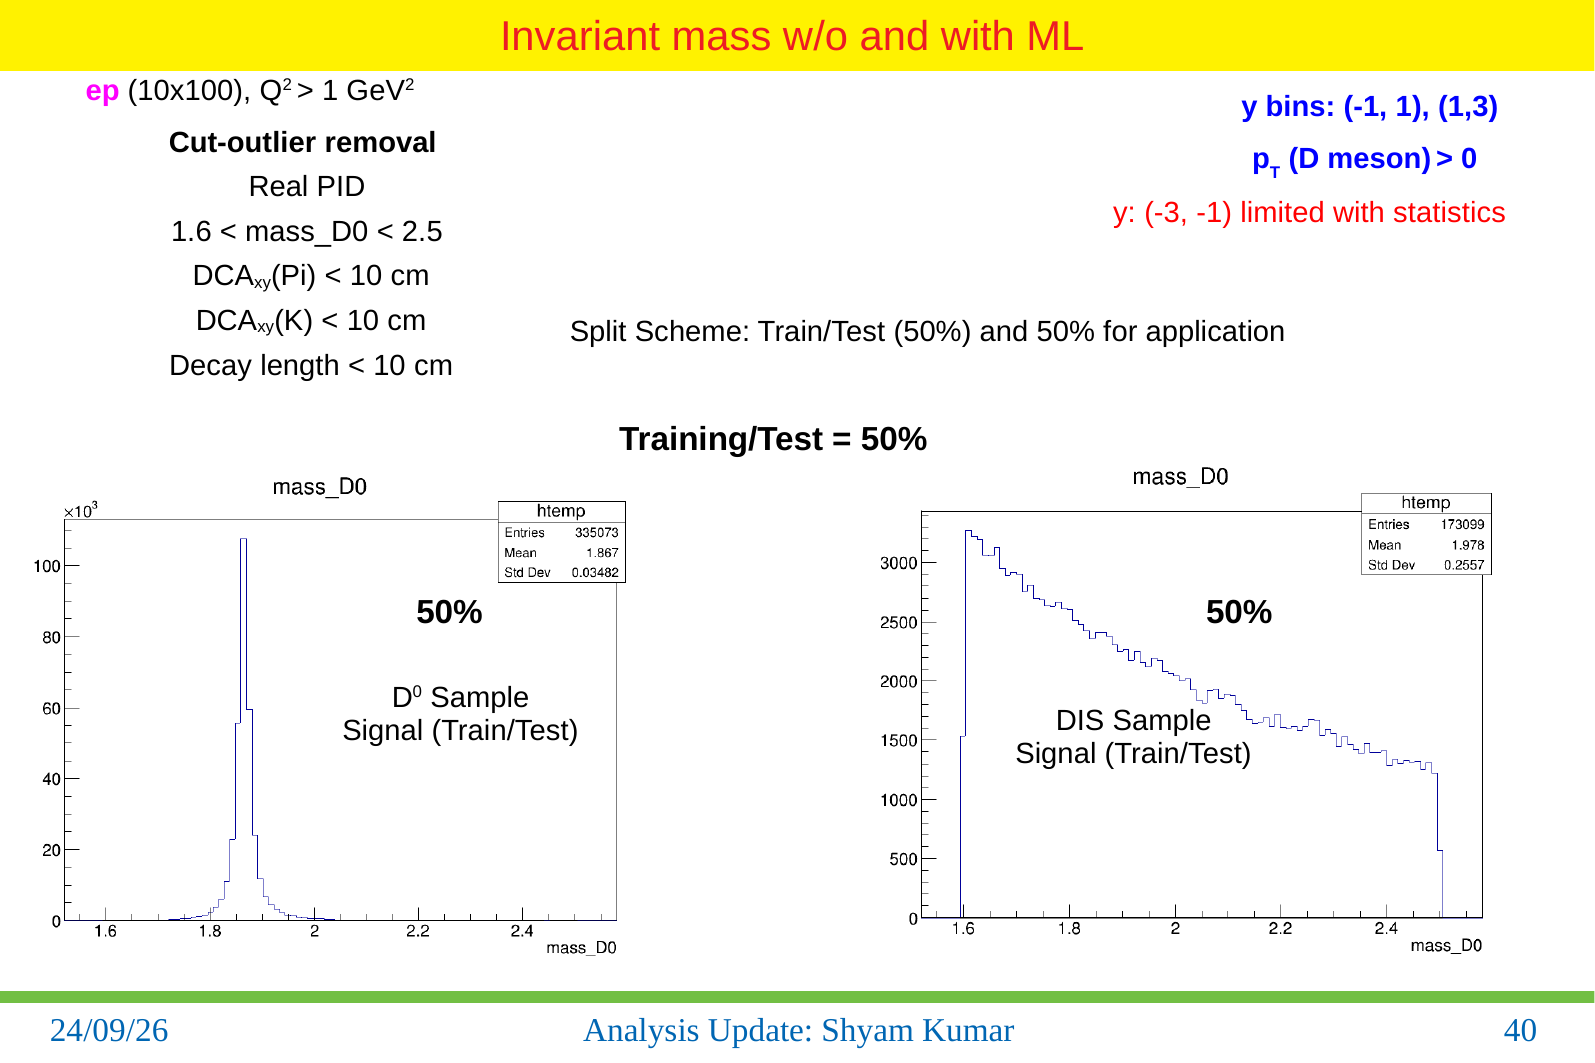

# Invariant mass w/o and with ML
ep (10x100), Q2 > 1 GeV2
y bins: (-1, 1), (1,3)
pT (D meson) > 0
Cut-outlier removal
Real PID
1.6 < mass_D0 < 2.5
 DCAxy(Pi) < 10 cm
 DCAxy(K) < 10 cm
 Decay length < 10 cm
y: (-3, -1) limited with statistics
Split Scheme: Train/Test (50%) and 50% for application
Training/Test = 50%
50%
50%
D0 Sample
Signal (Train/Test)
DIS Sample
Signal (Train/Test)
Analysis Update: Shyam Kumar
40